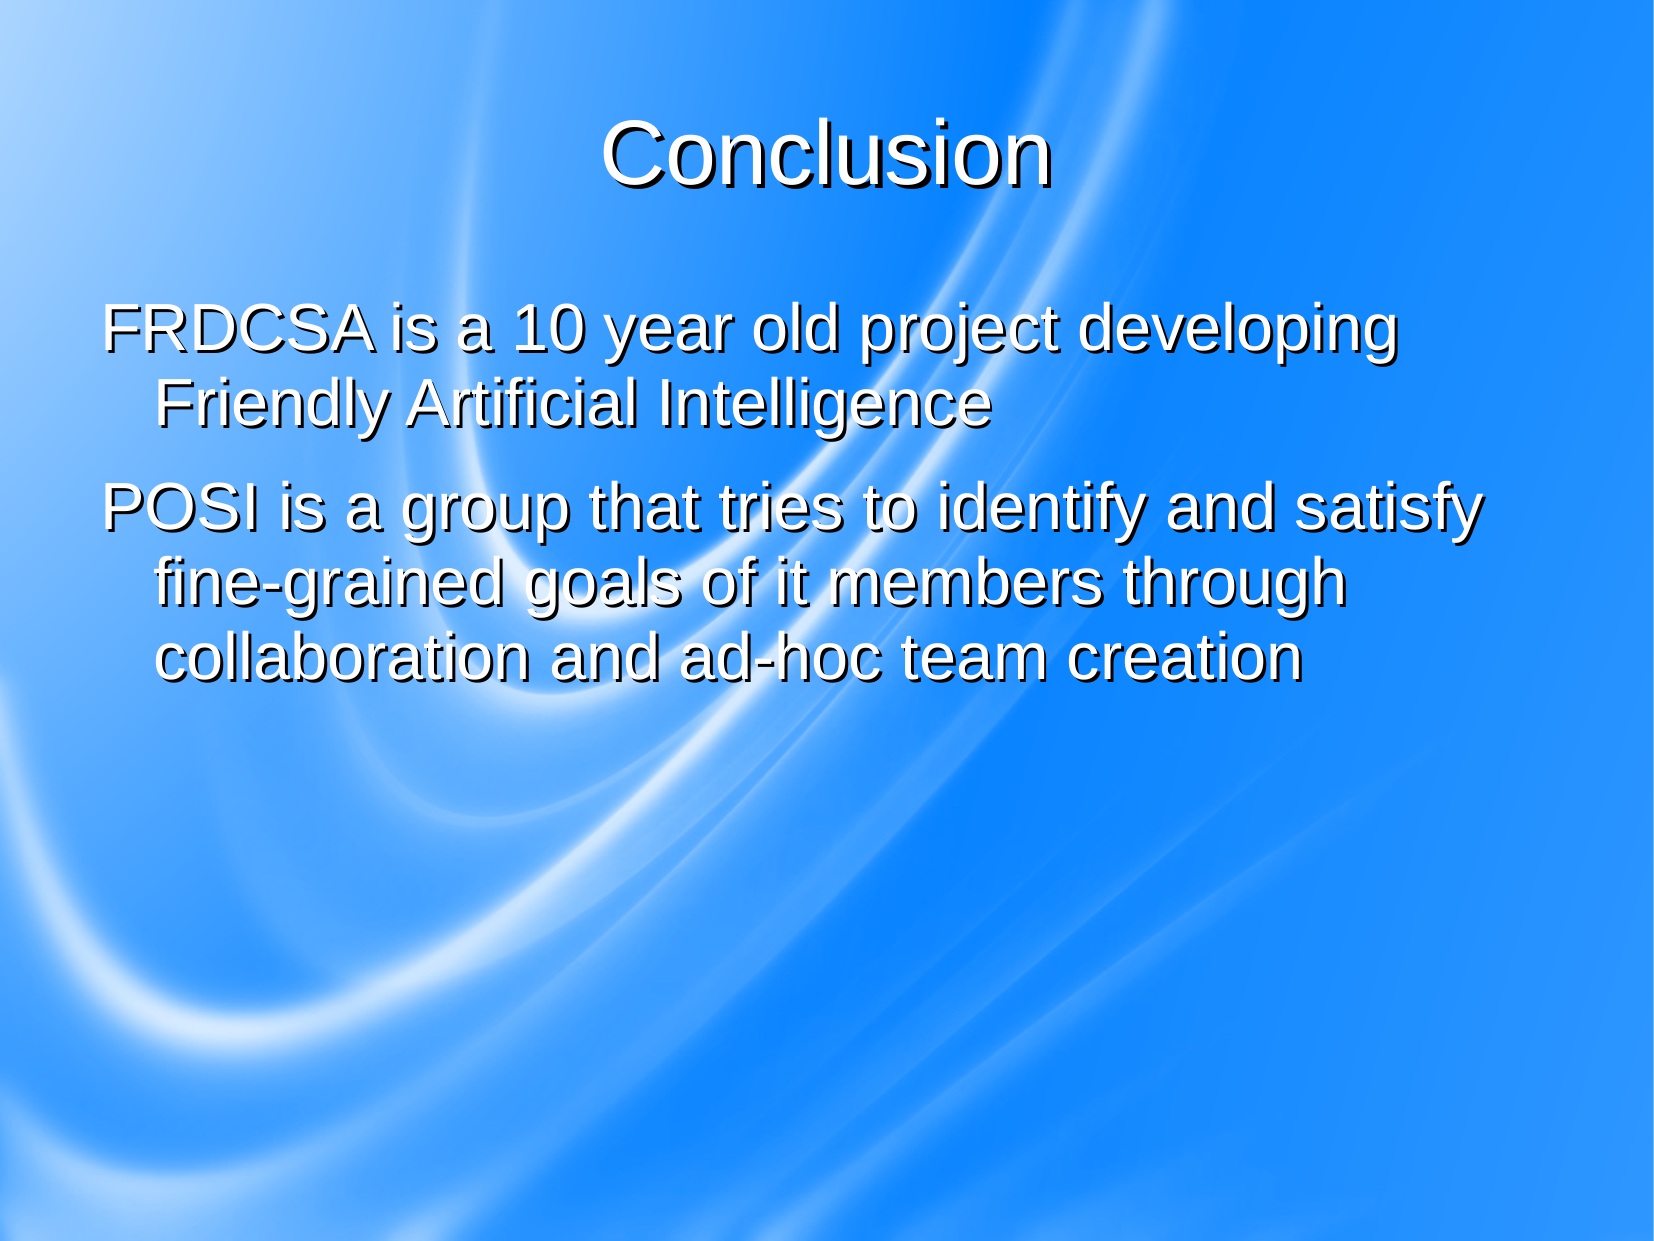

# Conclusion
FRDCSA is a 10 year old project developing Friendly Artificial Intelligence
POSI is a group that tries to identify and satisfy fine-grained goals of it members through collaboration and ad-hoc team creation